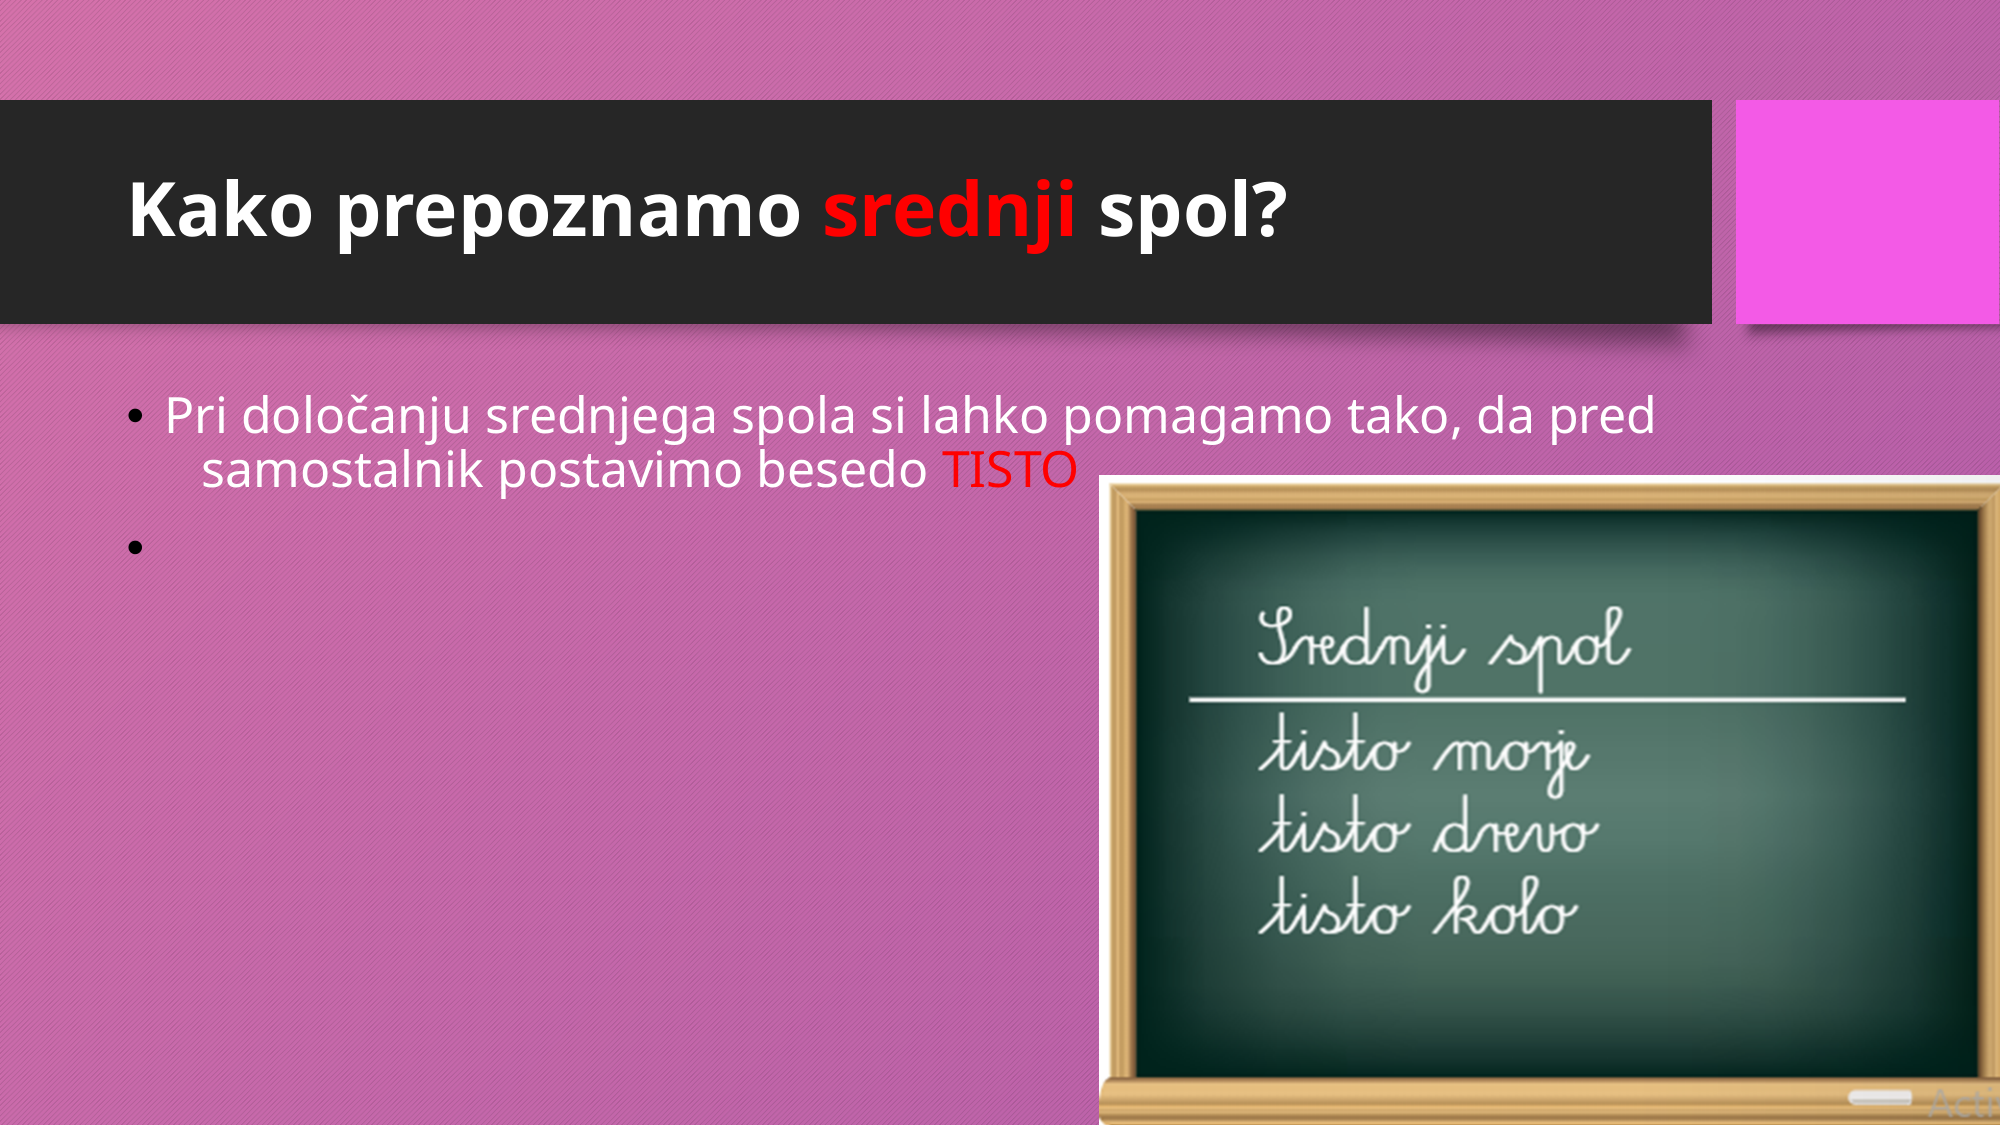

# Kako prepoznamo srednji spol?
Pri določanju srednjega spola si lahko pomagamo tako, da pred samostalnik postavimo besedo TISTO